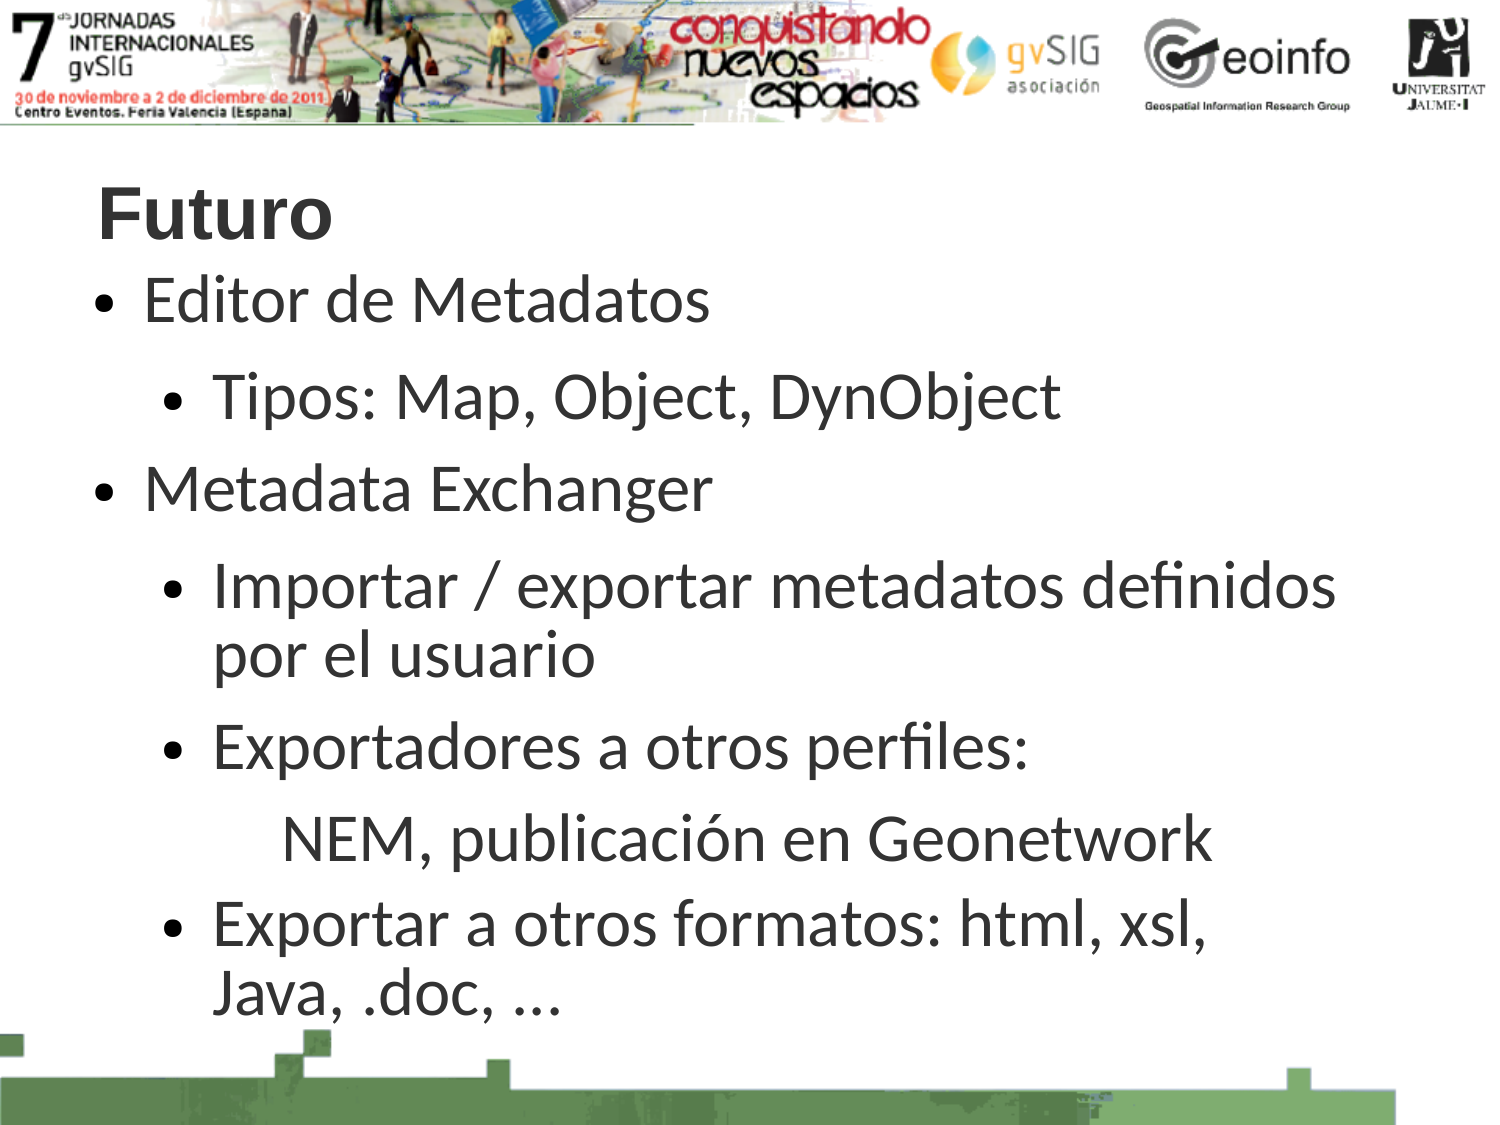

# Futuro
Editor de Metadatos
Tipos: Map, Object, DynObject
Metadata Exchanger
Importar / exportar metadatos definidos por el usuario
Exportadores a otros perfiles:
NEM, publicación en Geonetwork
Exportar a otros formatos: html, xsl, Java, .doc, ...